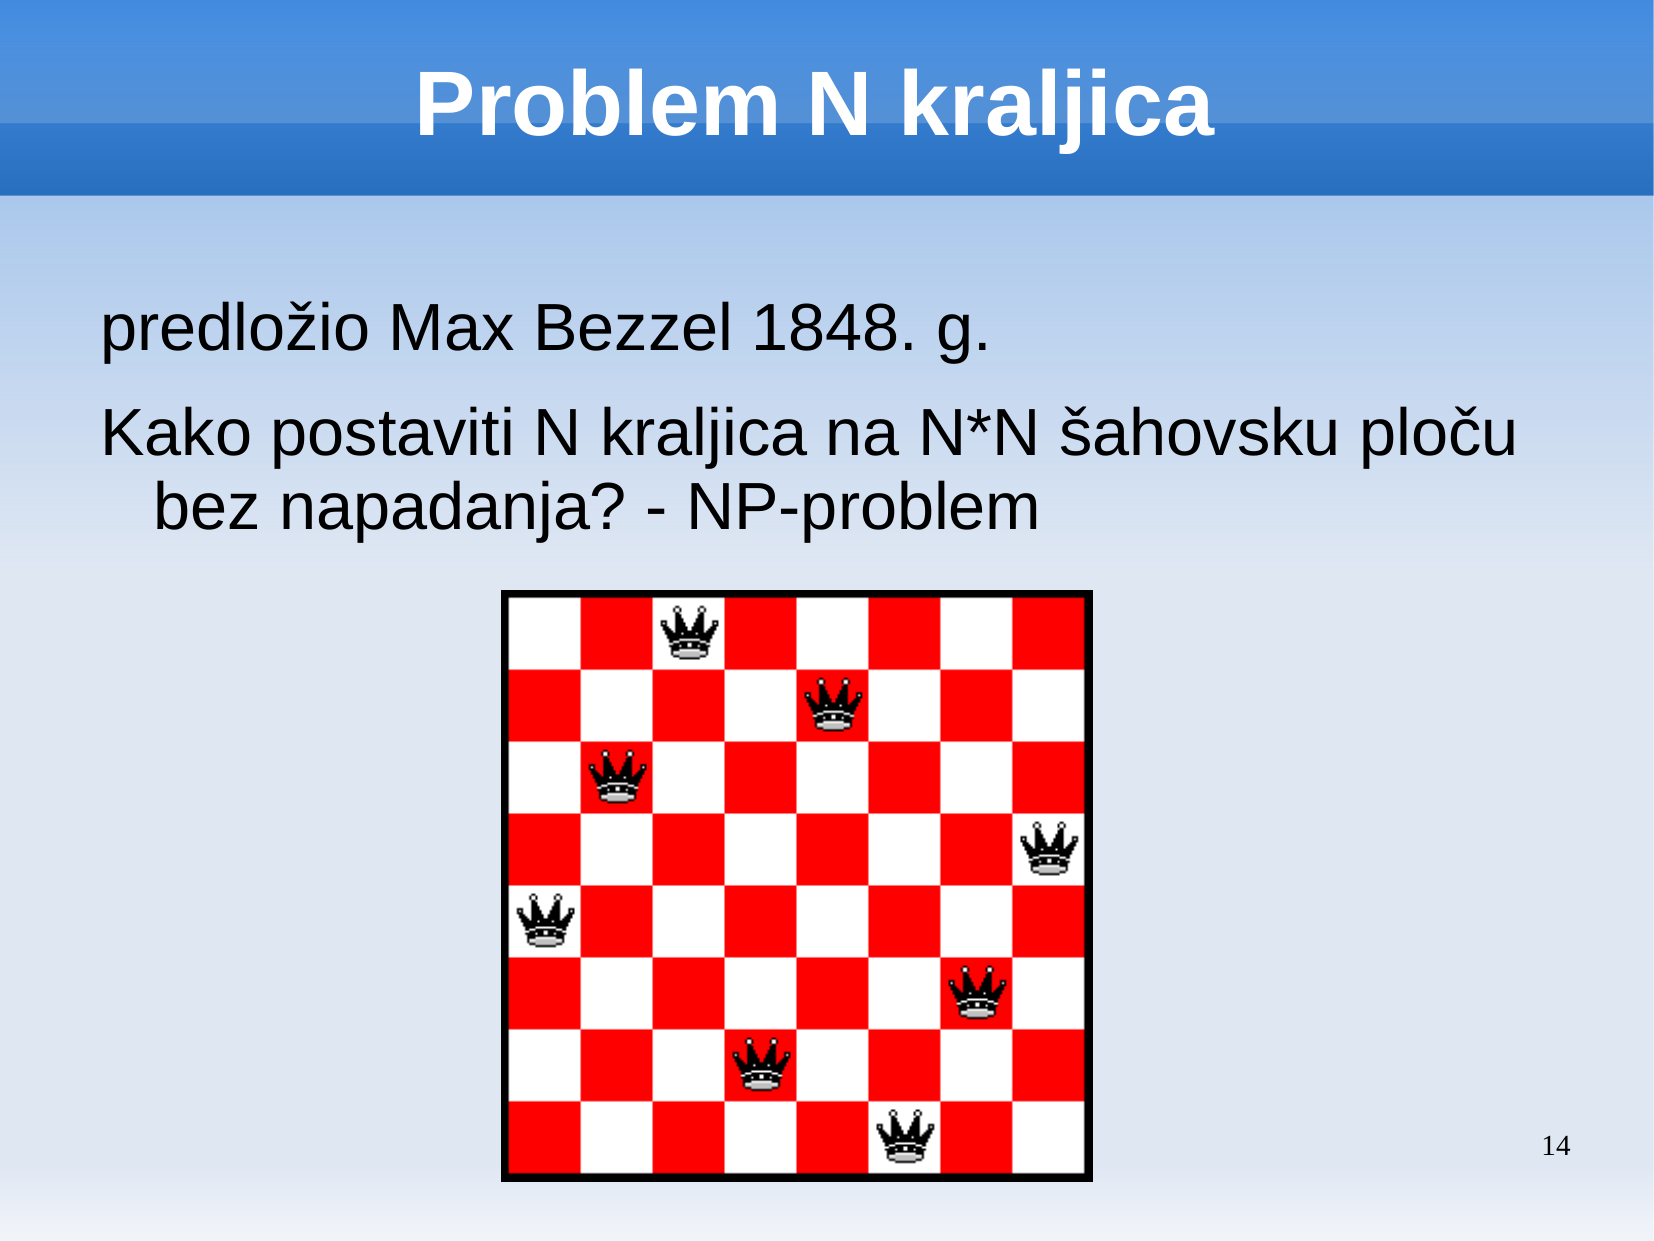

# Problem N kraljica
predložio Max Bezzel 1848. g.
Kako postaviti N kraljica na N*N šahovsku ploču bez napadanja? - NP-problem
14